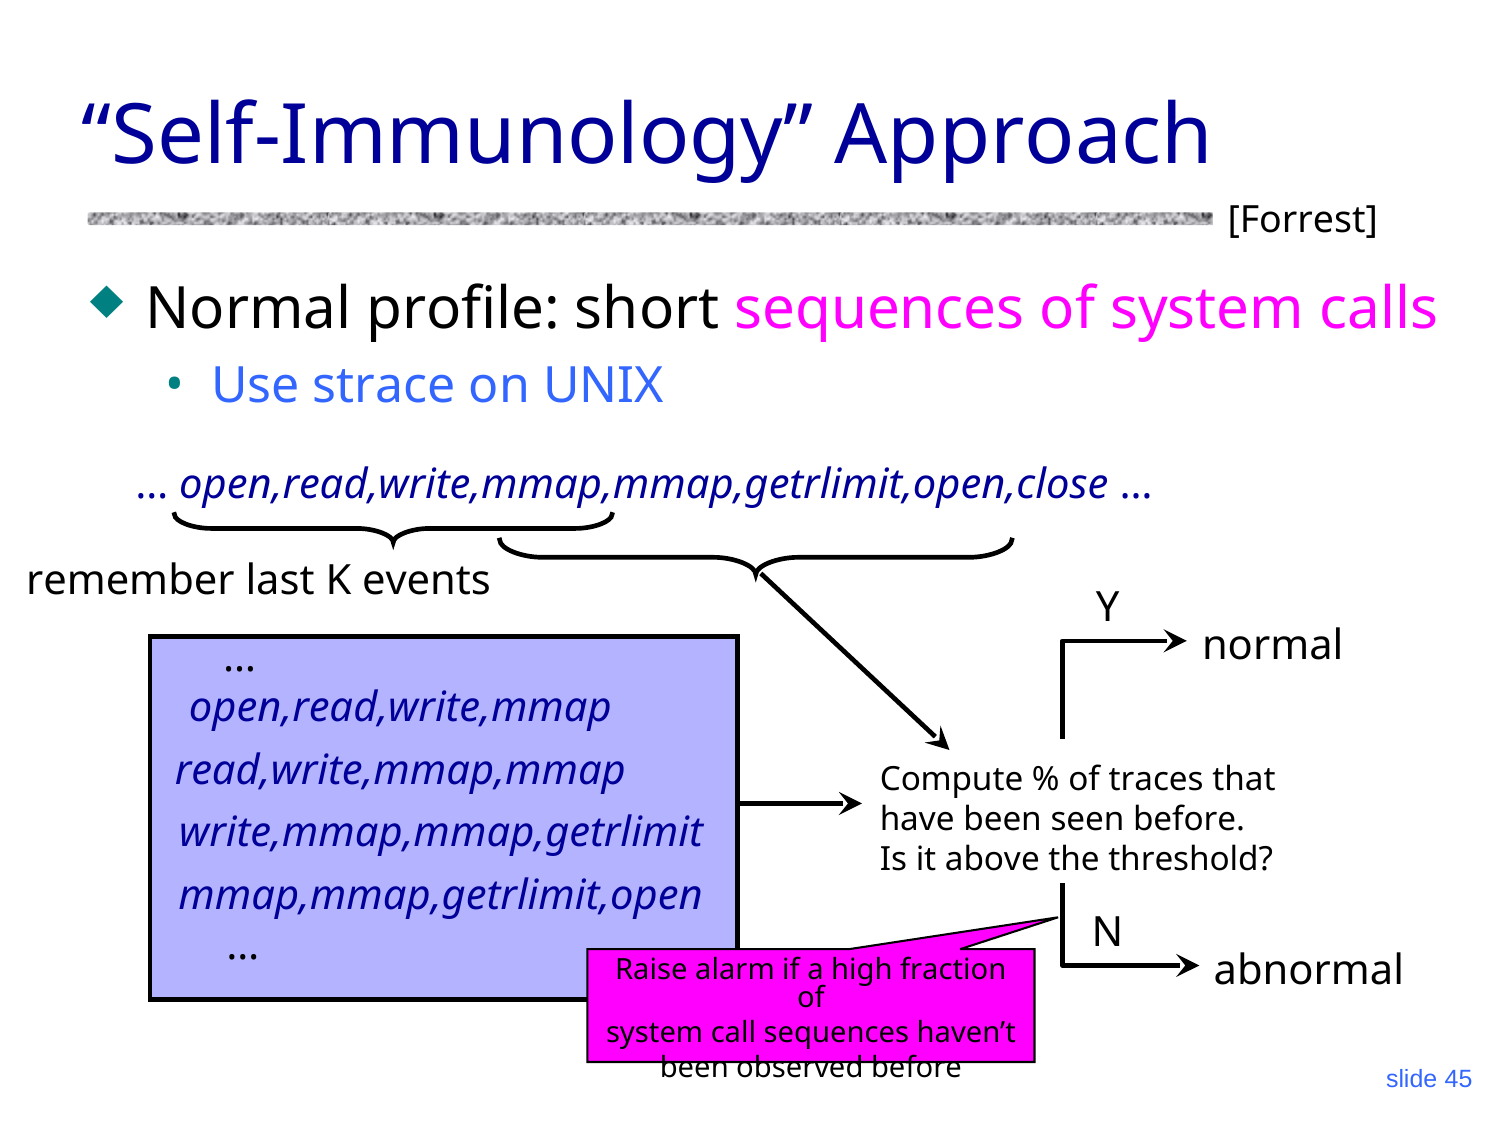

“Self-Immunology” Approach
[Forrest]
Normal profile: short sequences of system calls
Use strace on UNIX
… open,read,write,mmap,mmap,getrlimit,open,close …
Compute % of traces that
have been seen before.
Is it above the threshold?
remember last K events
Y
normal
N
abnormal
Raise alarm if a high fraction of
system call sequences haven’t
been observed before
 …
open,read,write,mmap
read,write,mmap,mmap
write,mmap,mmap,getrlimit
mmap,mmap,getrlimit,open
…
slide